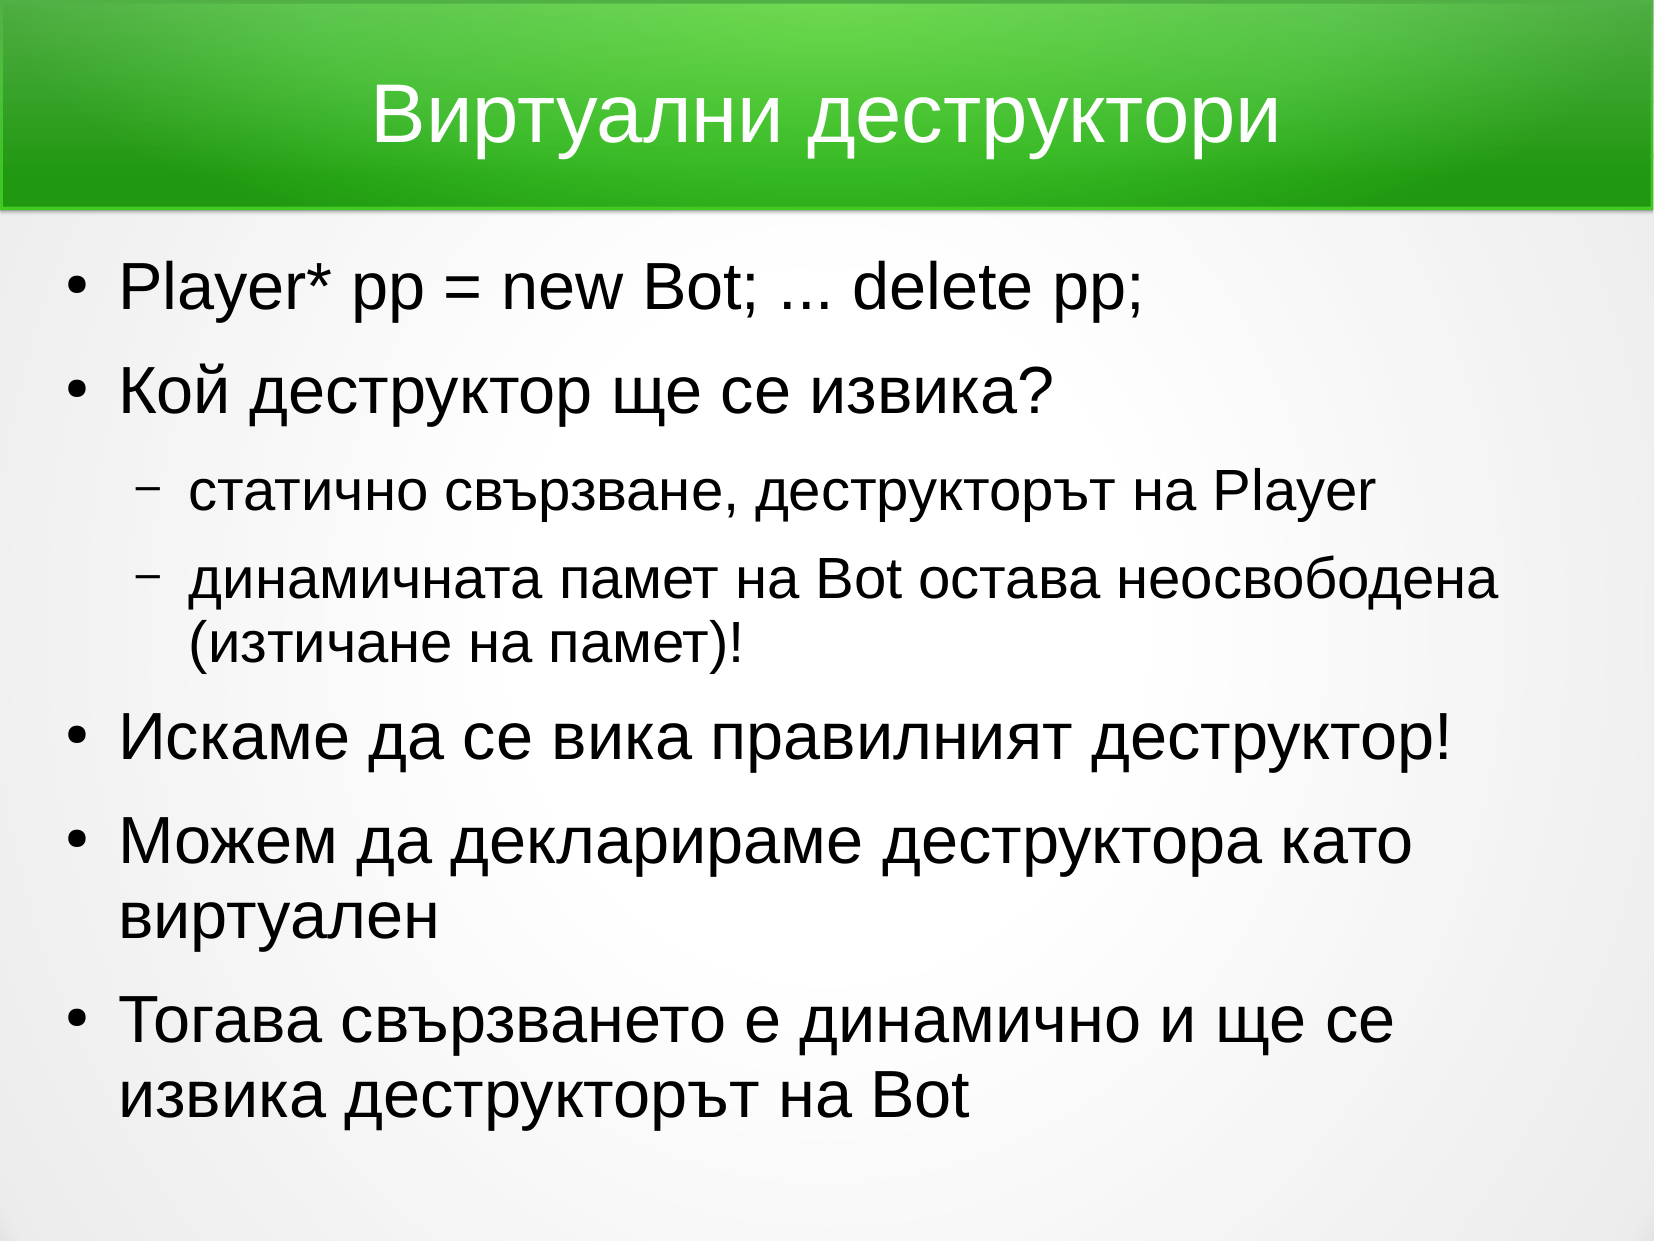

# Виртуални деструктори
Player* pp = new Bot; ... delete pp;
Кой деструктор ще се извика?
статично свързване, деструкторът на Player
динамичната памет на Bot остава неосвободена (изтичане на памет)!
Искаме да се вика правилният деструктор!
Можем да декларираме деструктора като виртуален
Тогава свързването е динамично и ще се извика деструкторът на Bot